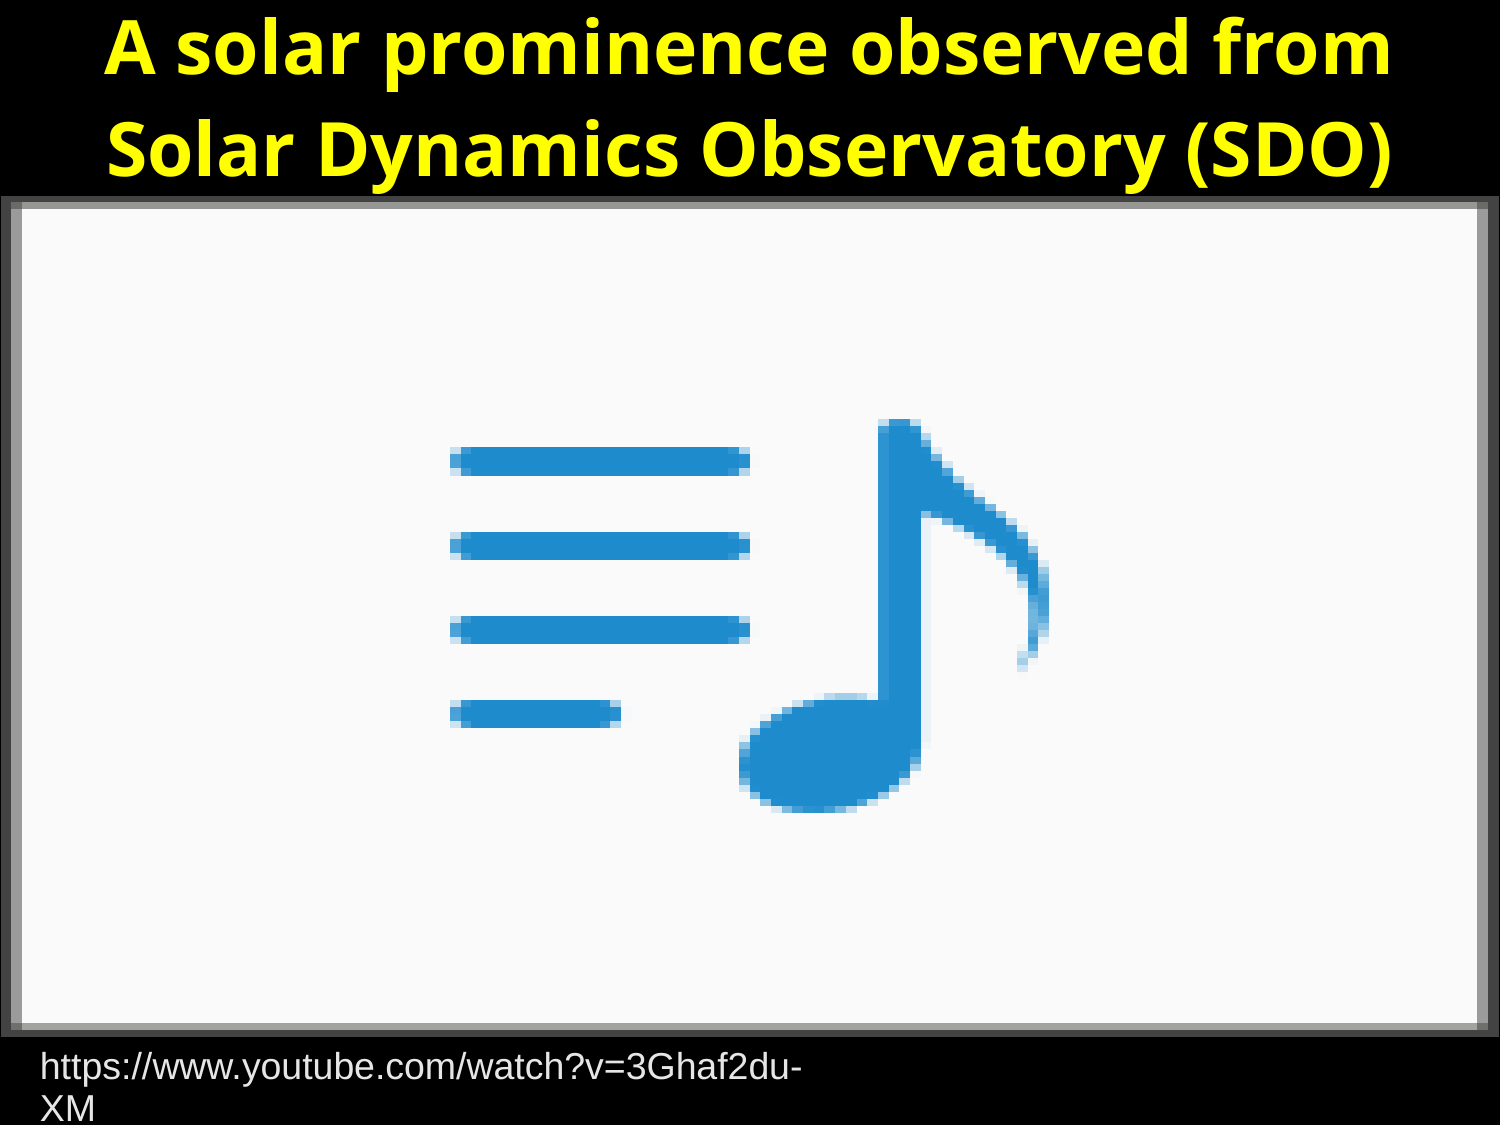

# A solar prominence observed from Solar Dynamics Observatory (SDO)
https://www.youtube.com/watch?v=3Ghaf2du-XM